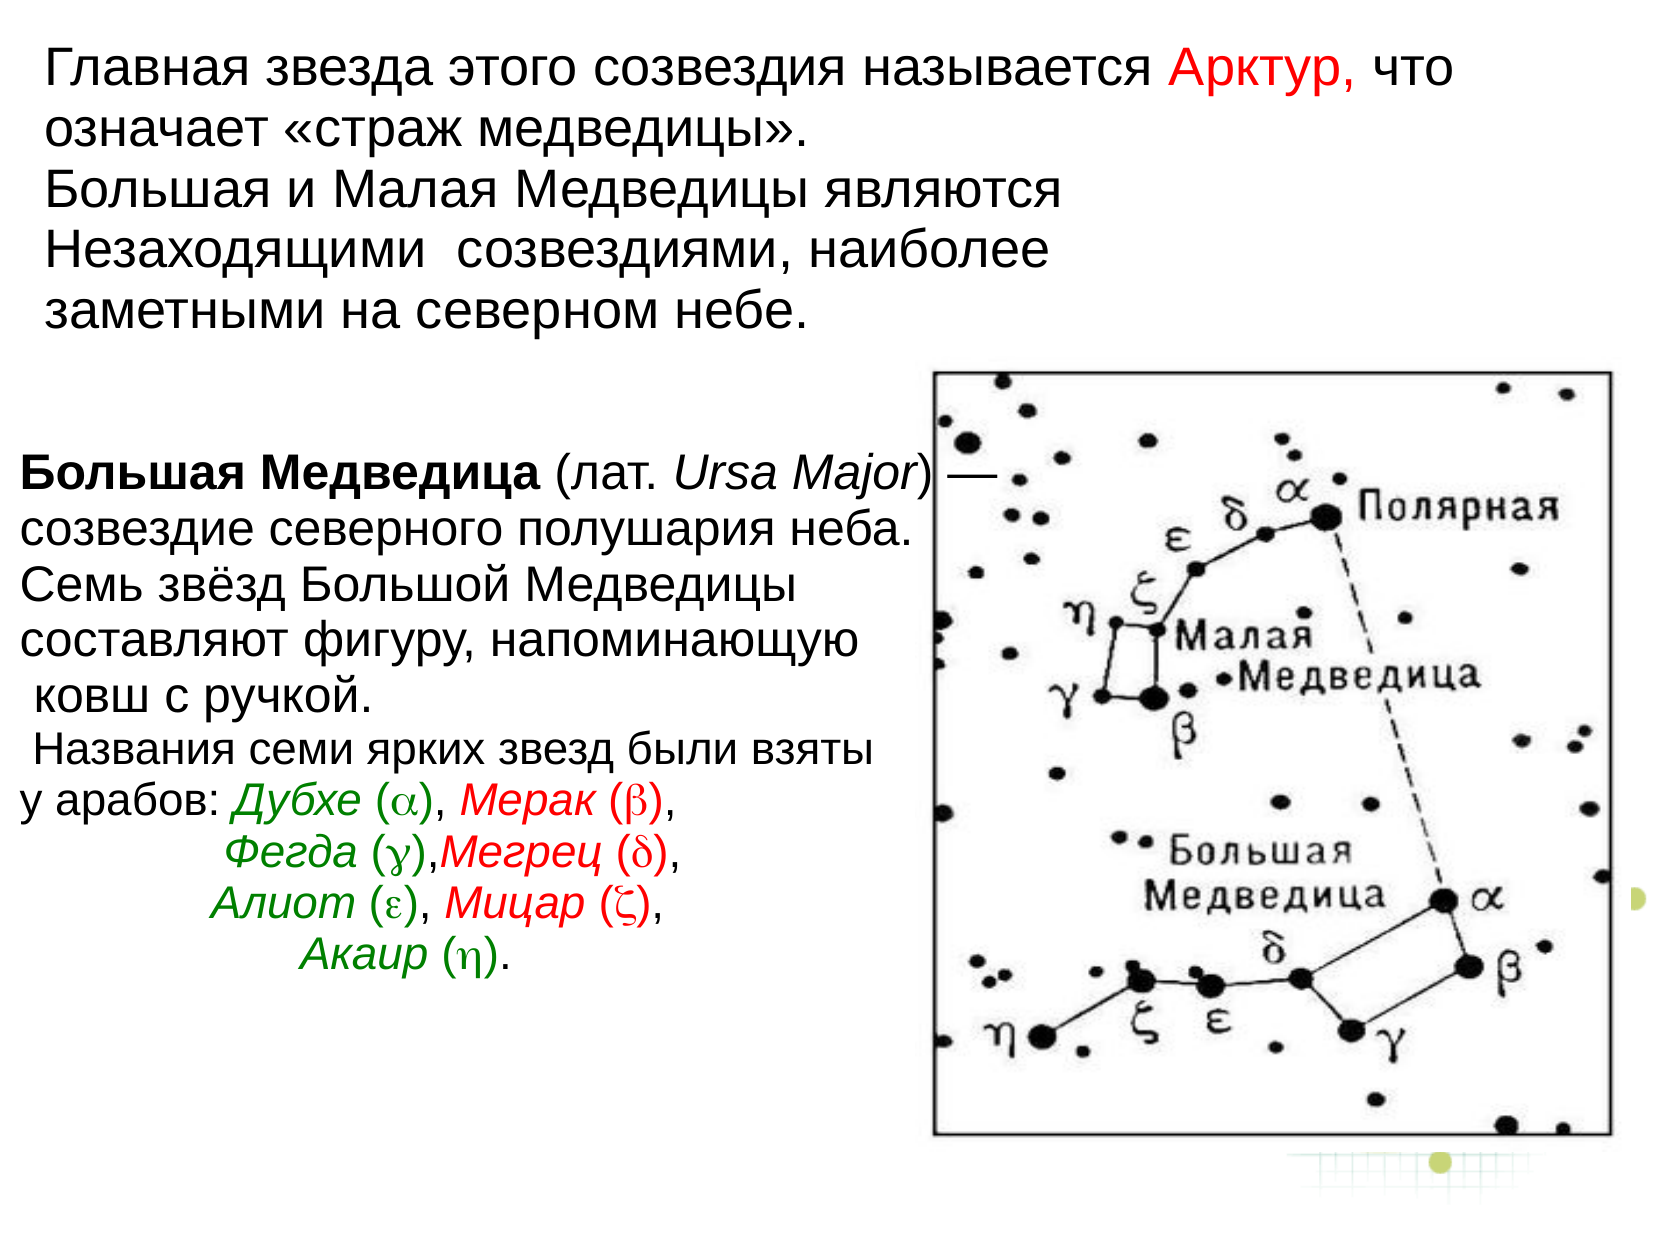

Главная звезда этого созвездия называется Арктур, что означает «страж медведицы».
Большая и Малая Медведицы являются
Незаходящими созвездиями, наиболее
заметными на северном небе.
Большая Медведица (лат. Ursa Major) — созвездие северного полушария неба. Семь звёзд Большой Медведицы составляют фигуру, напоминающую
 ковш с ручкой.
 Названия семи ярких звезд были взяты
у арабов: Дубхе (a), Мерак (β),
 Фегда (g),Мегрец (d),
 Алиот (e), Мицар (z),
 Акаир (h).